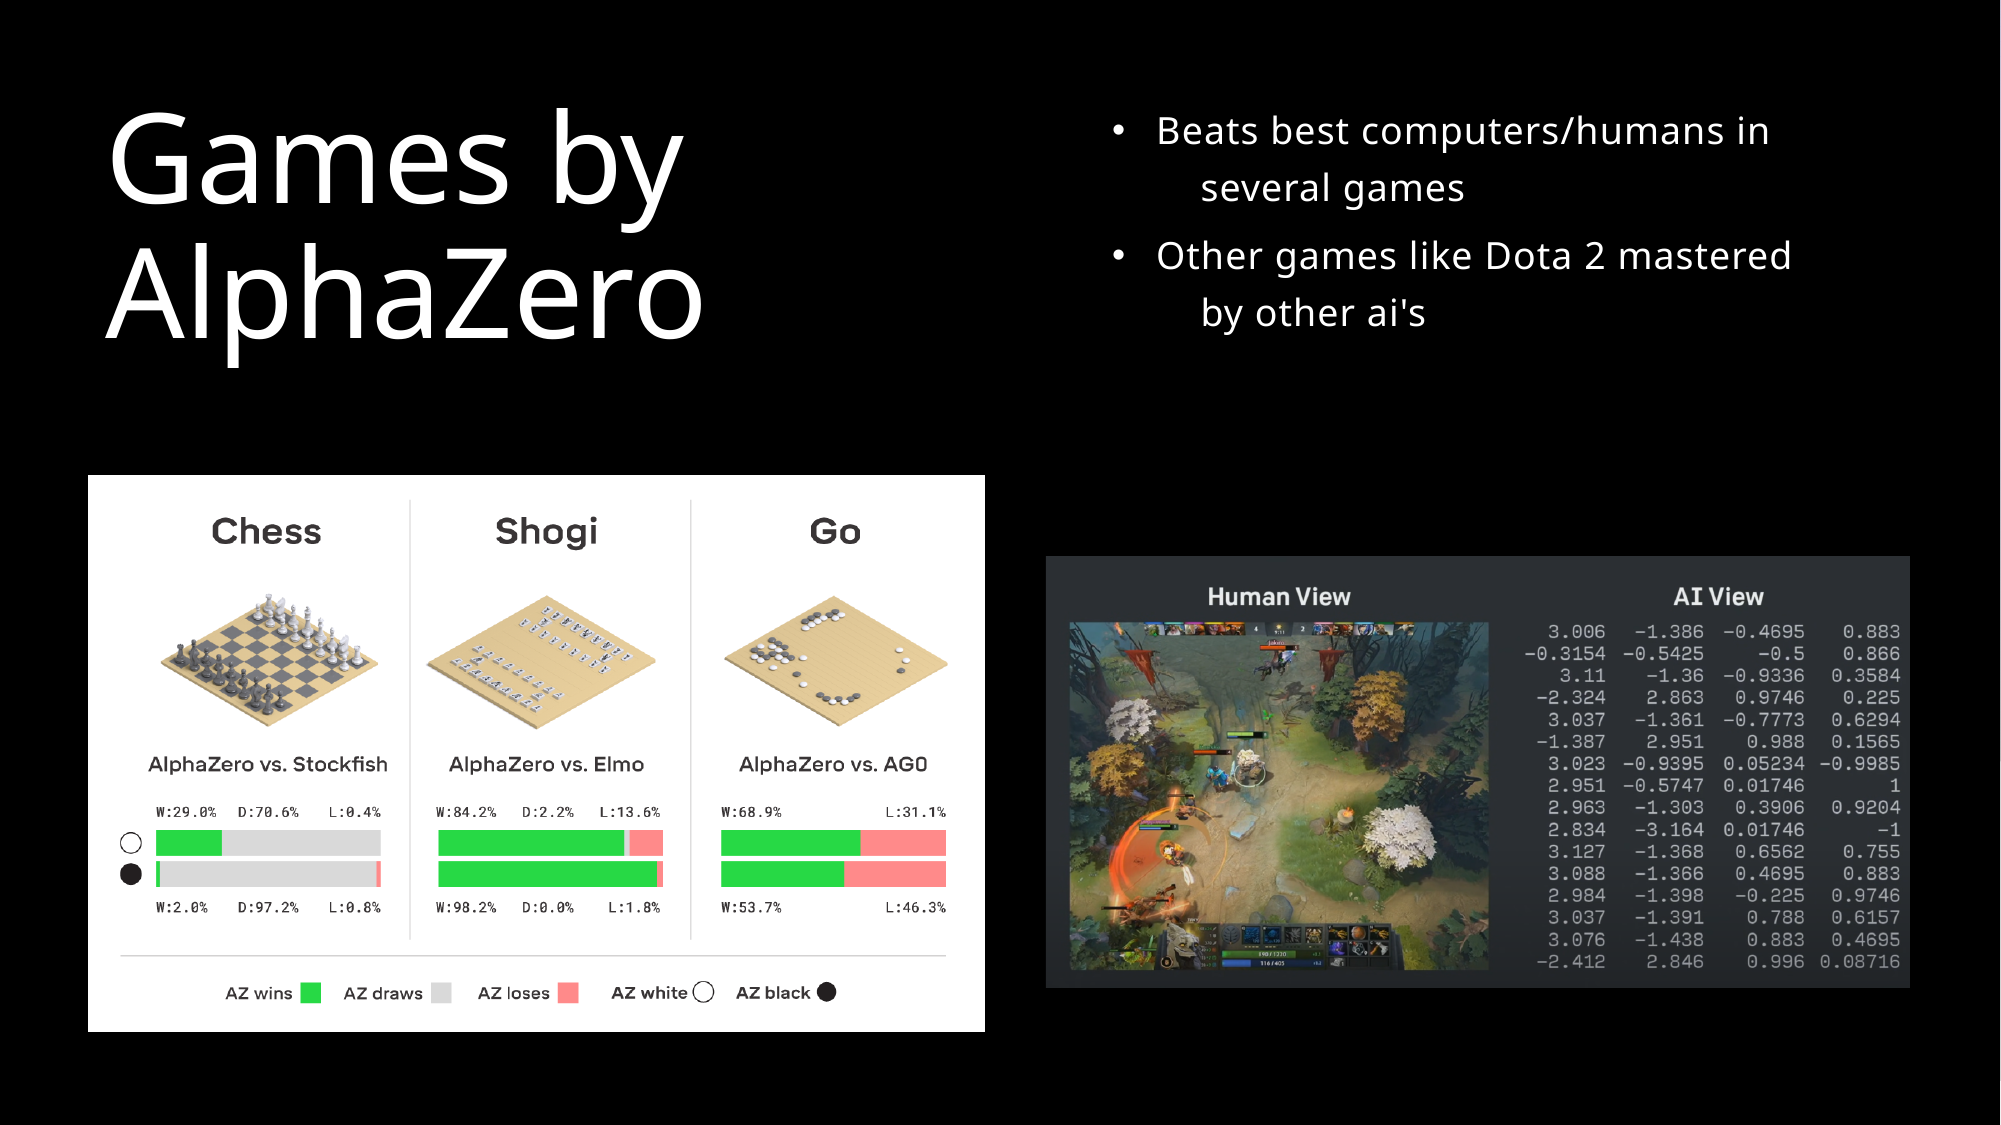

# Games by AlphaZero
Beats best computers/humans in several games
Other games like Dota 2 mastered by other ai's